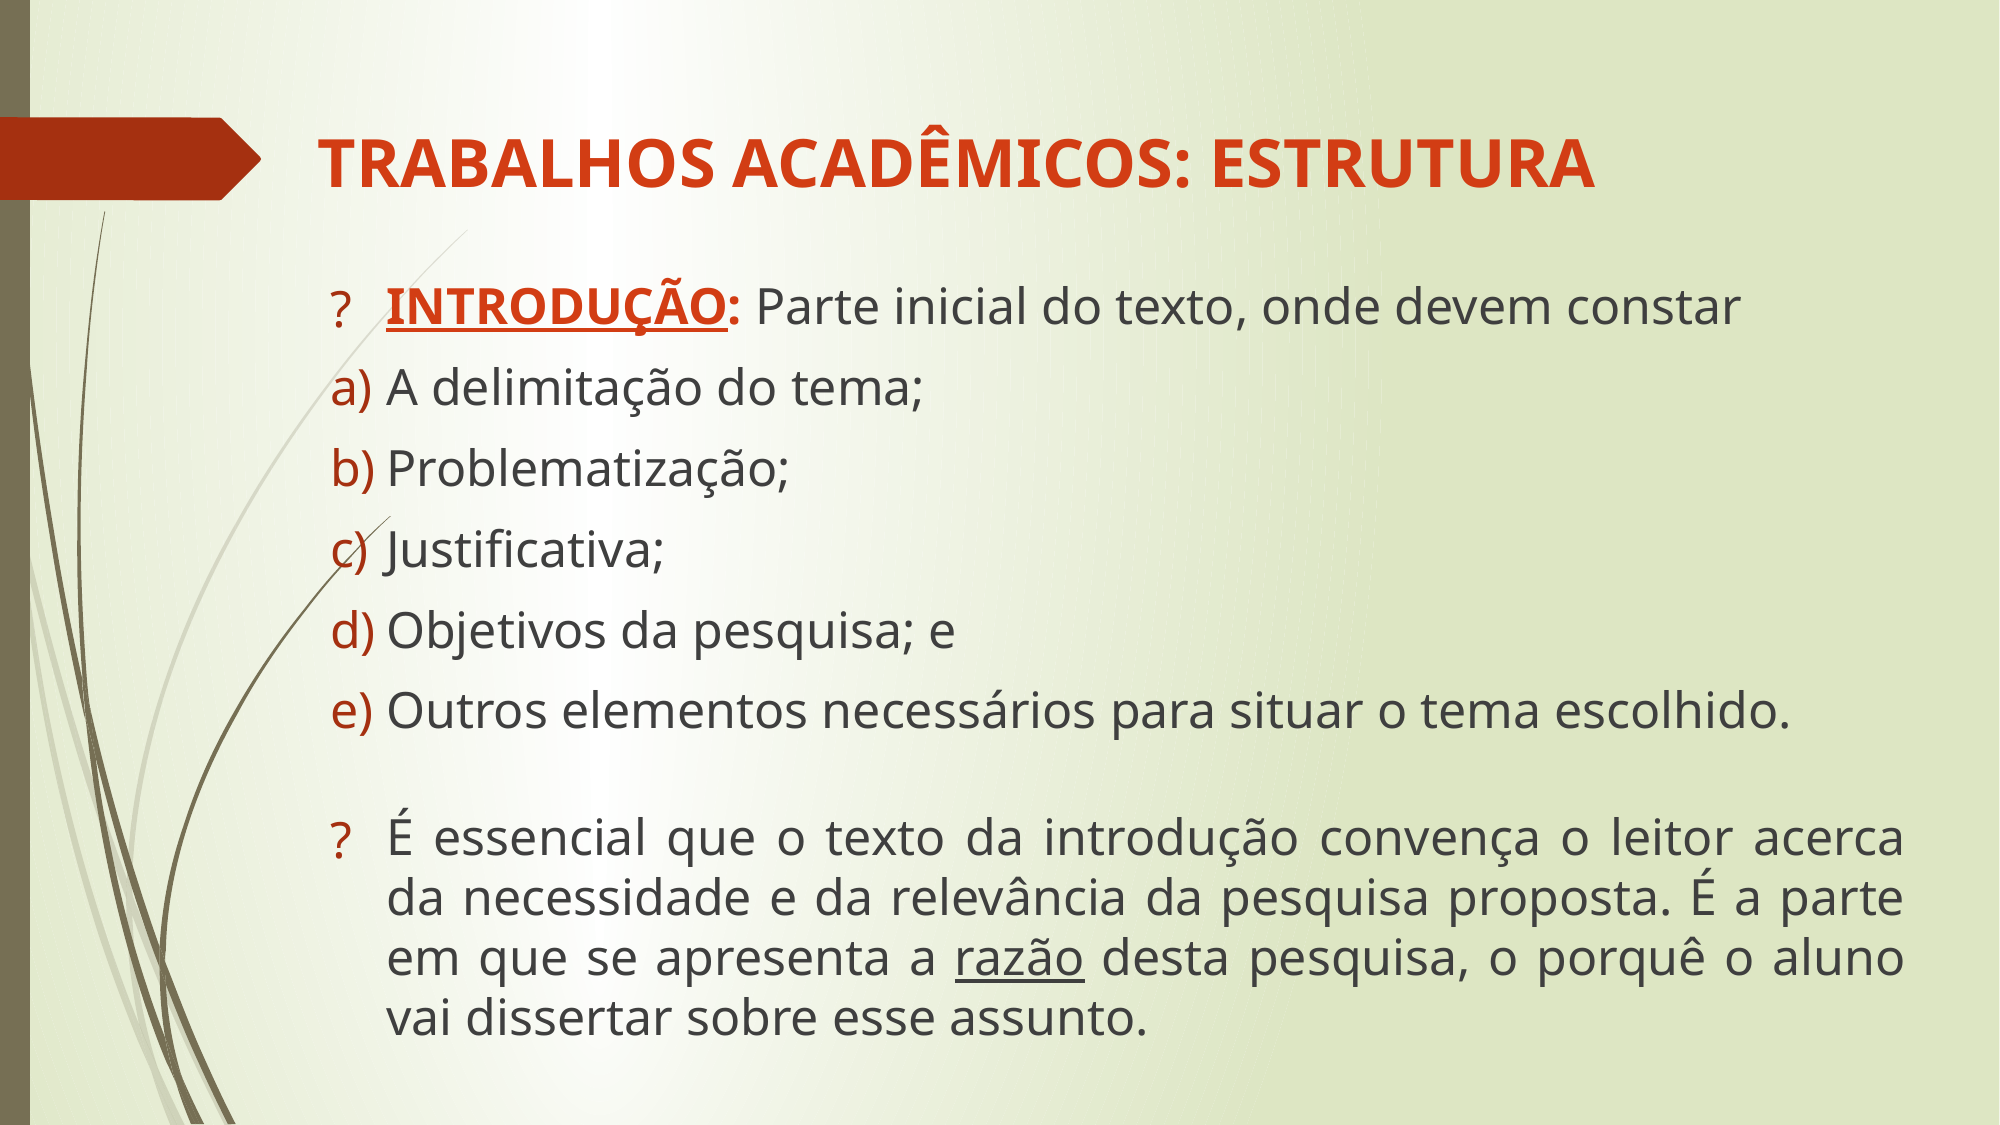

# TRABALHOS ACADÊMICOS: ESTRUTURA
INTRODUÇÃO: Parte inicial do texto, onde devem constar
A delimitação do tema;
Problematização;
Justificativa;
Objetivos da pesquisa; e
Outros elementos necessários para situar o tema escolhido.
É essencial que o texto da introdução convença o leitor acerca da necessidade e da relevância da pesquisa proposta. É a parte em que se apresenta a razão desta pesquisa, o porquê o aluno vai dissertar sobre esse assunto.